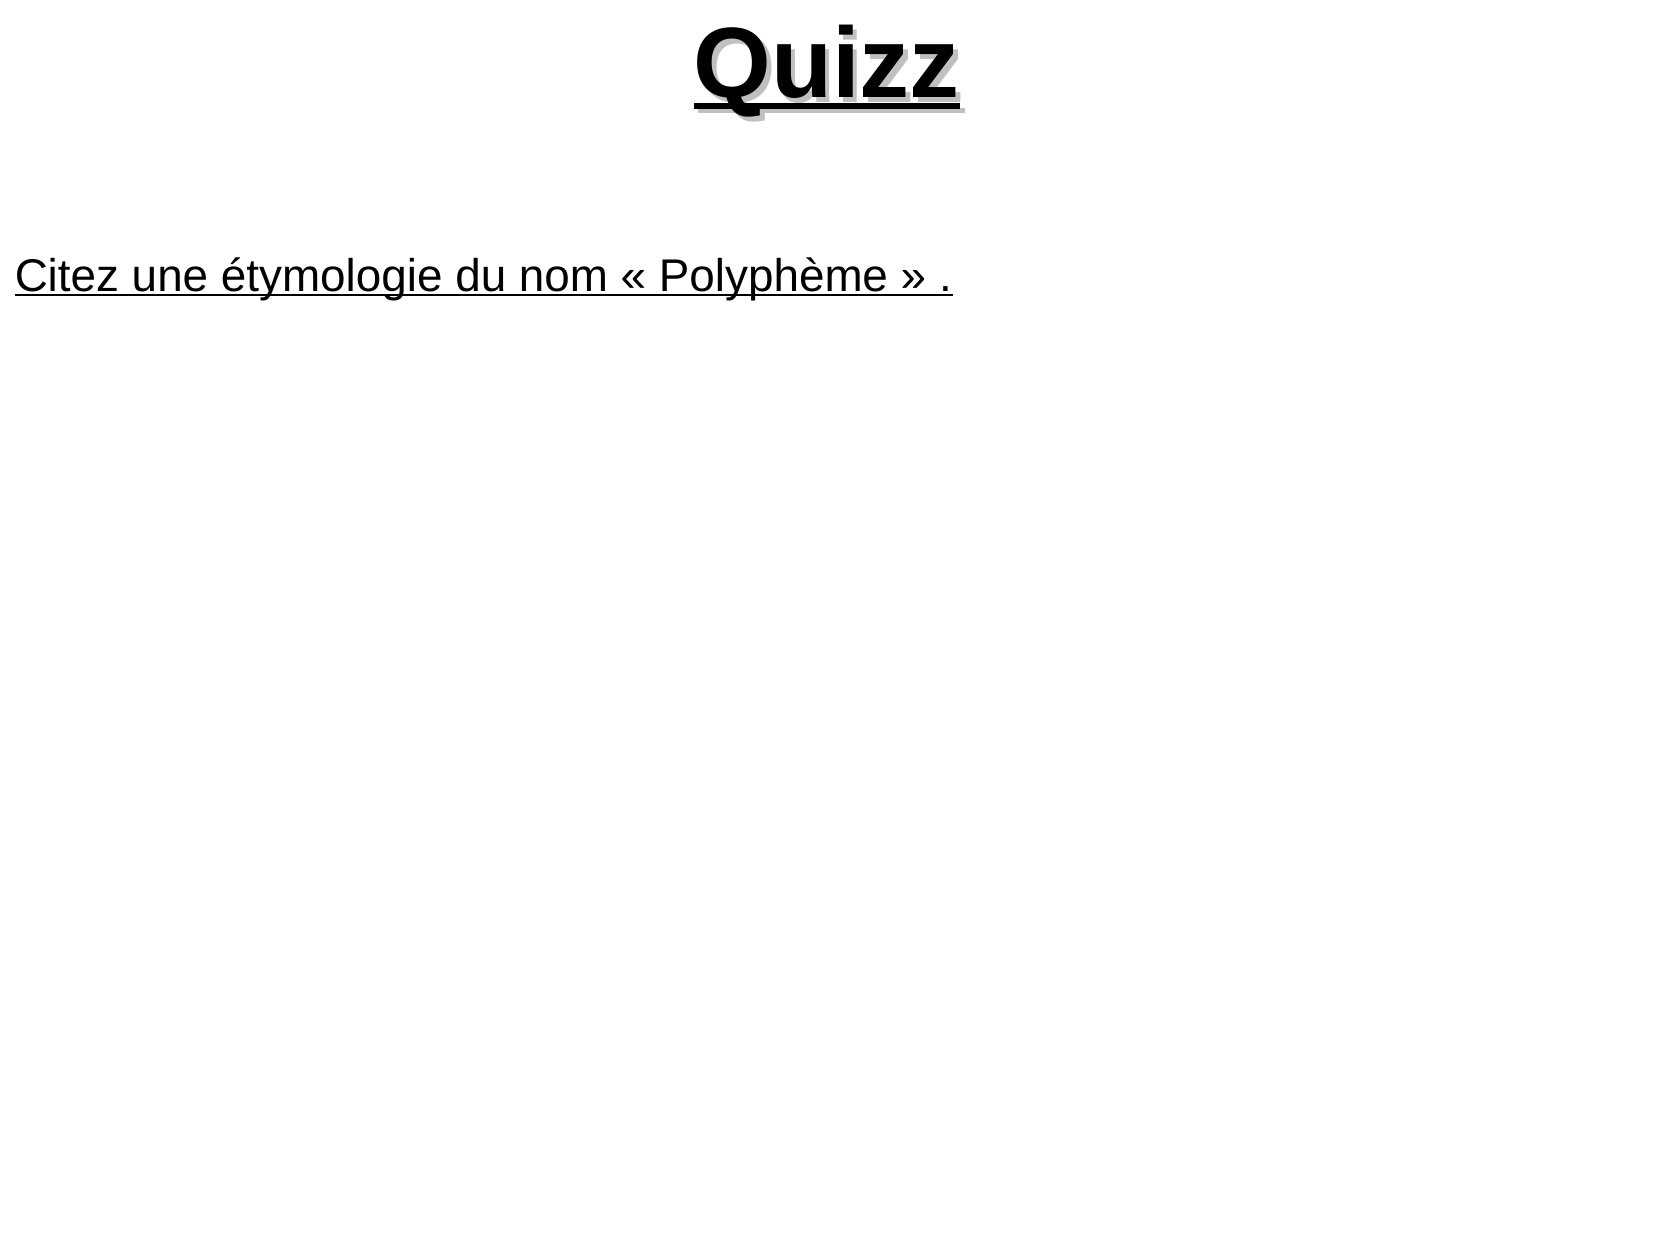

Quizz
Citez une étymologie du nom « Polyphème » .